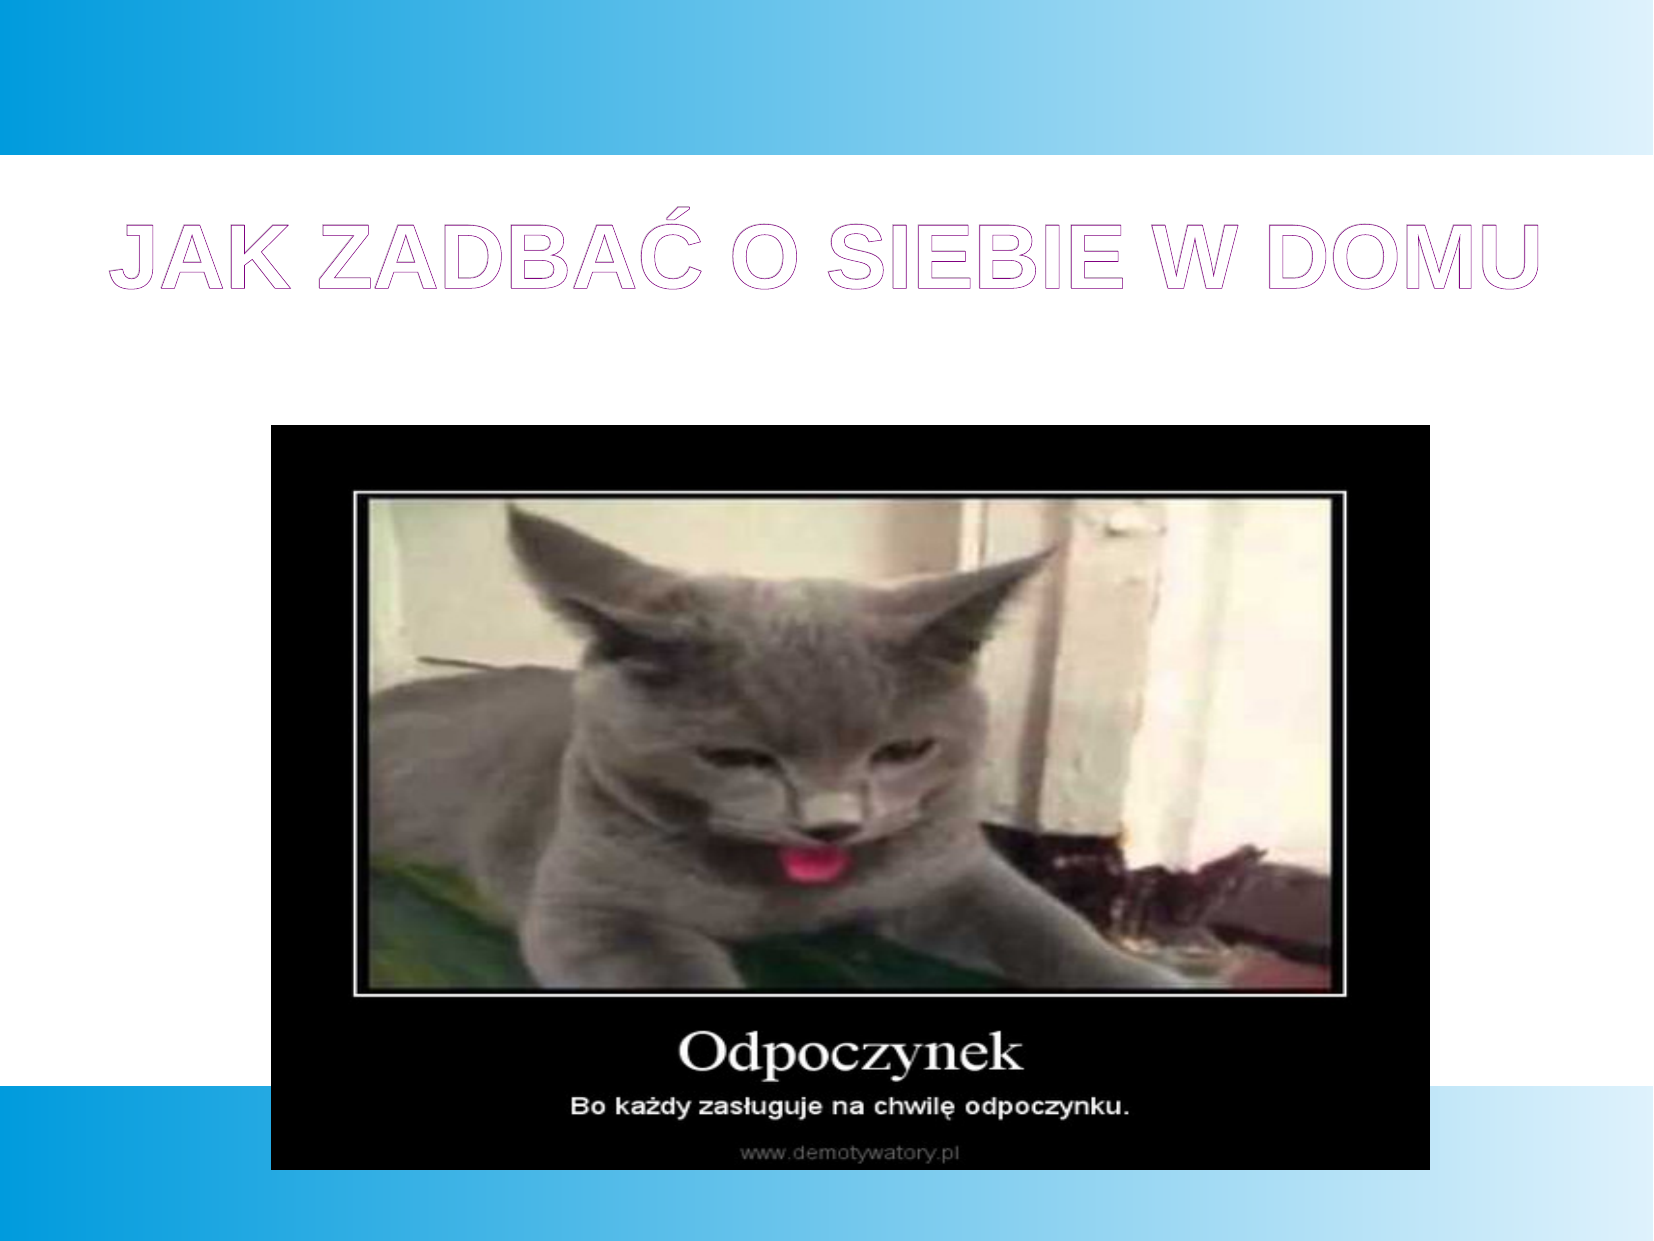

# JAK ZADBAĆ O SIEBIE W DOMU